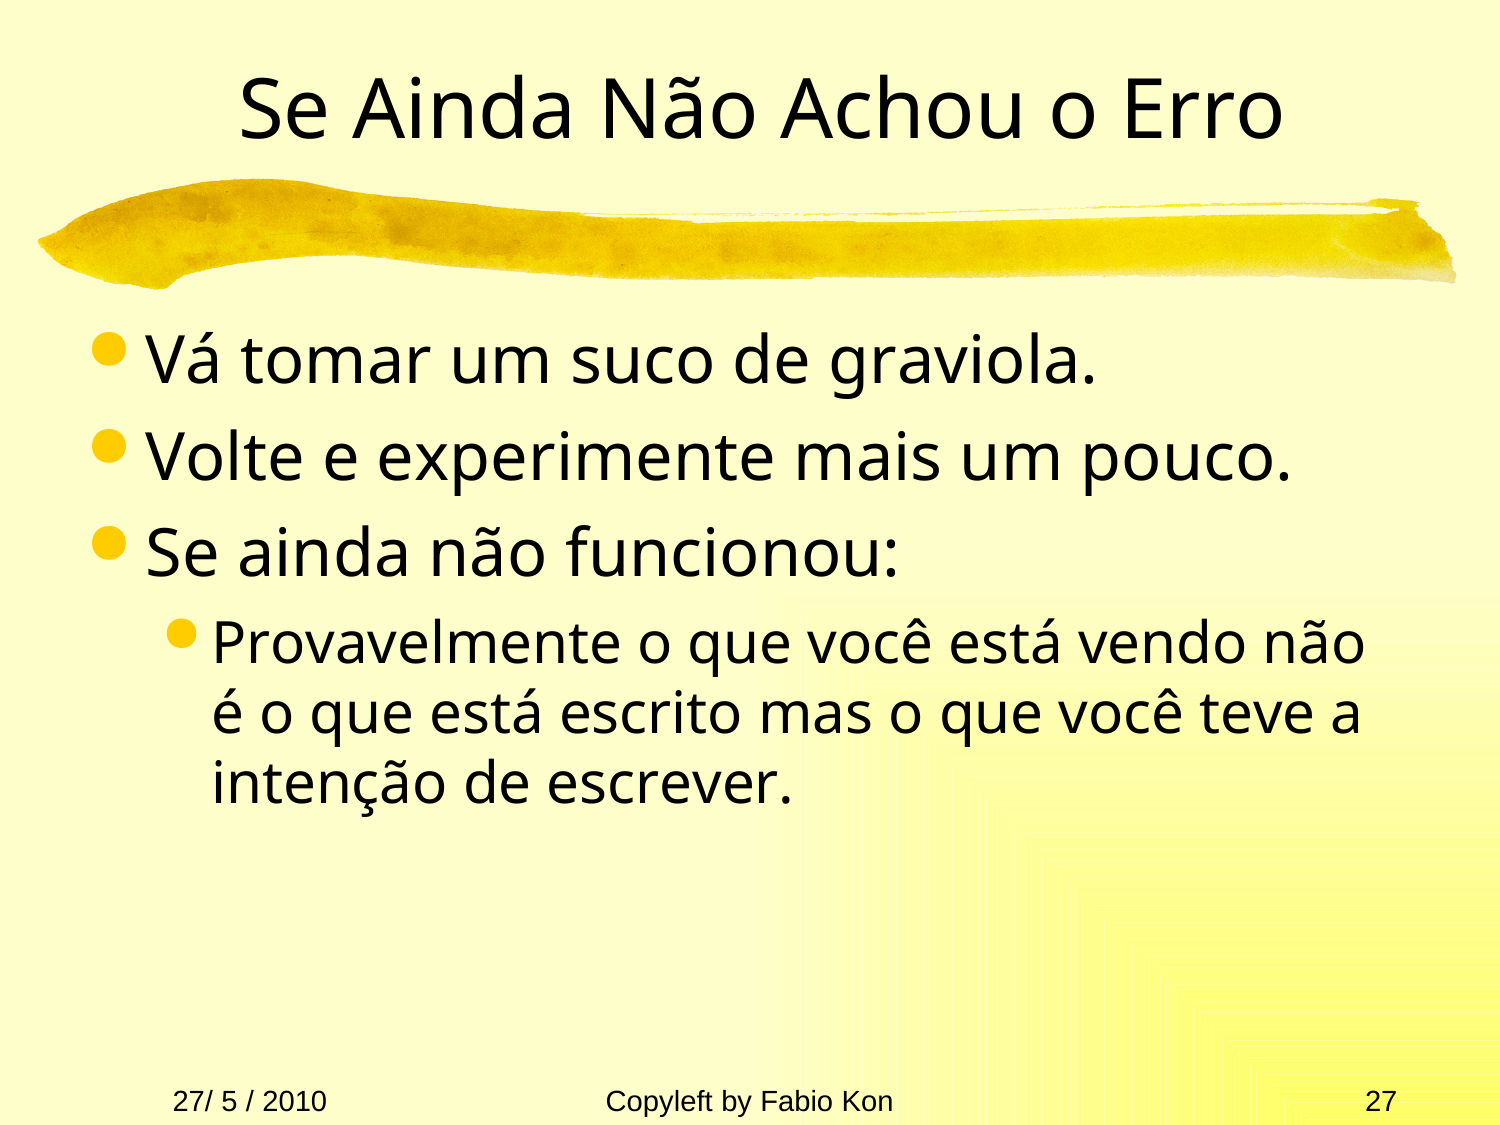

# Se Ainda Não Achou o Erro
Vá tomar um suco de graviola.
Volte e experimente mais um pouco.
Se ainda não funcionou:
Provavelmente o que você está vendo não é o que está escrito mas o que você teve a intenção de escrever.
ECOOP'99 OOOSW
27